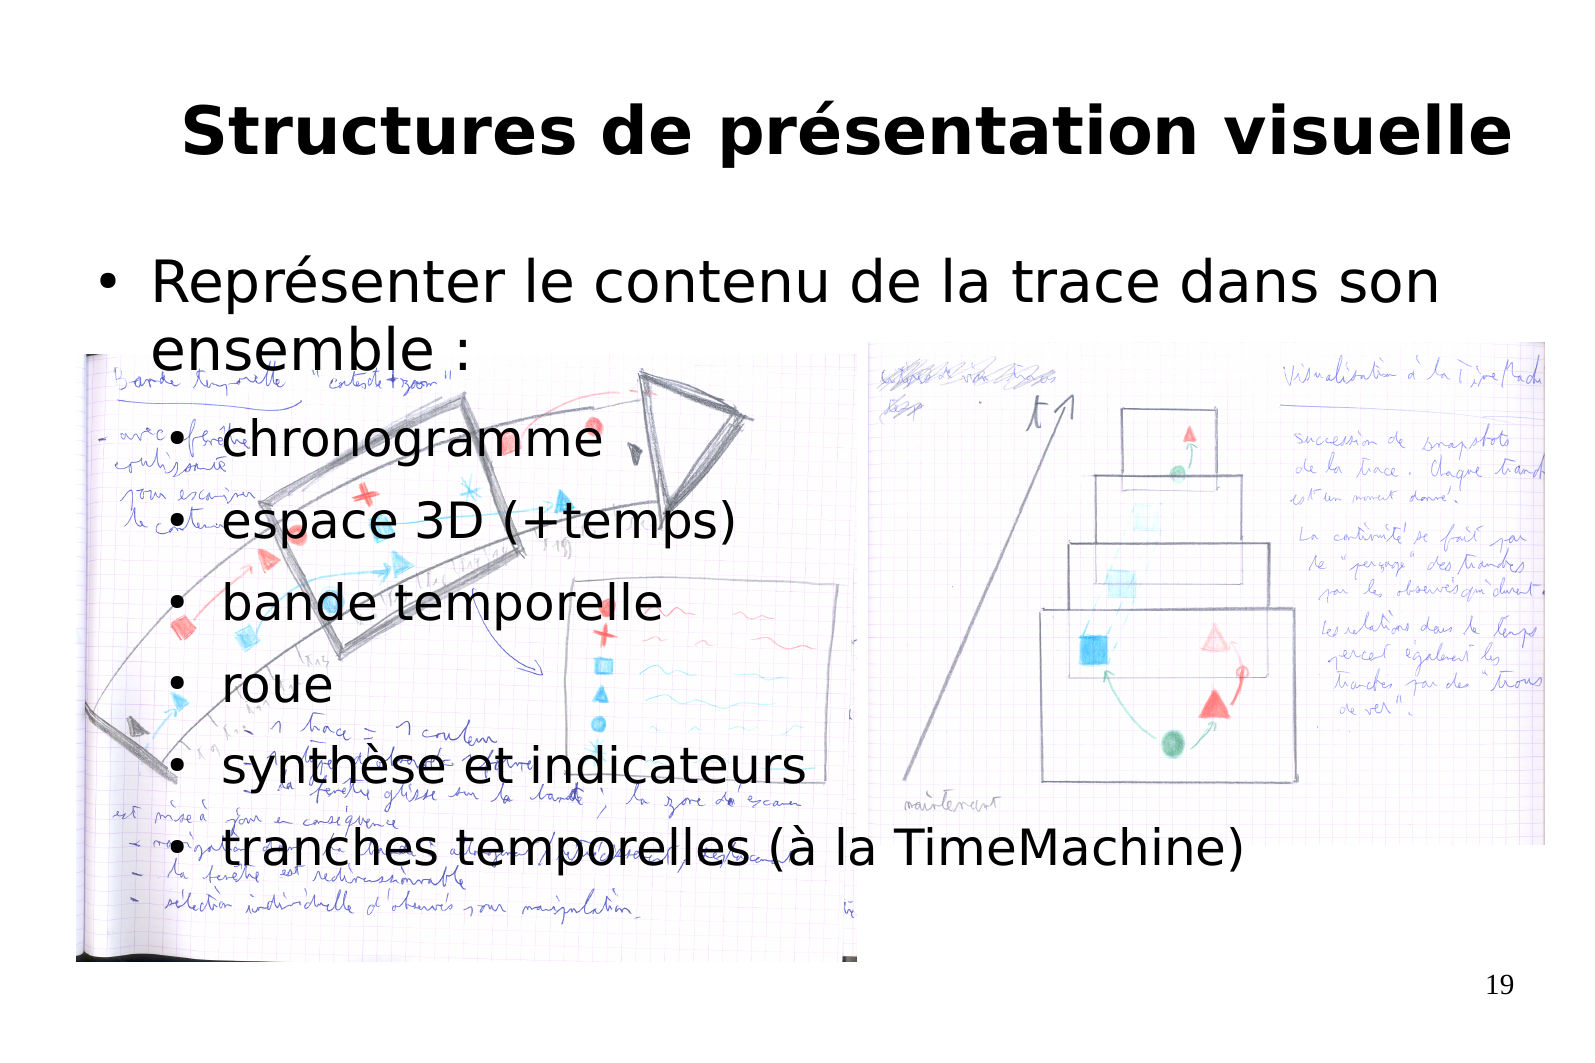

# Structures de présentation visuelle
Représenter le contenu de la trace dans son ensemble :
chronogramme
espace 3D (+temps)
bande temporelle
roue
synthèse et indicateurs
tranches temporelles (à la TimeMachine)
19